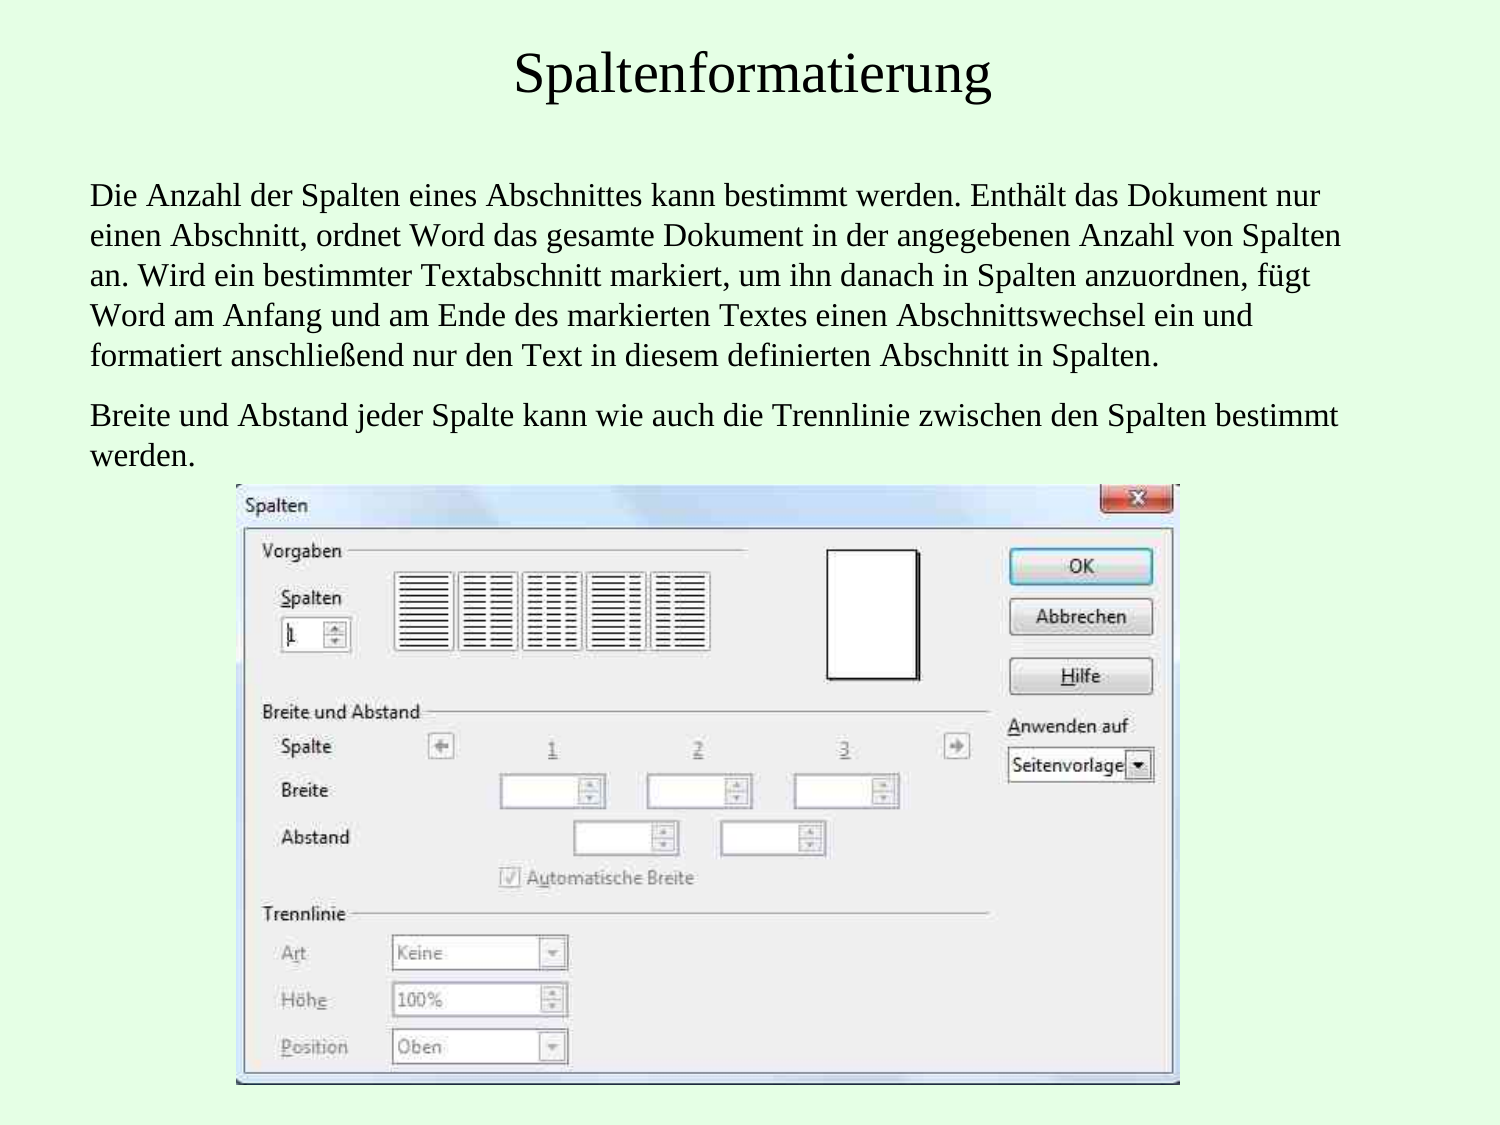

# Spaltenformatierung
Die Anzahl der Spalten eines Abschnittes kann bestimmt werden. Enthält das Dokument nur einen Abschnitt, ordnet Word das gesamte Dokument in der angegebenen Anzahl von Spalten an. Wird ein bestimmter Textabschnitt markiert, um ihn danach in Spalten anzuordnen, fügt Word am Anfang und am Ende des markierten Textes einen Abschnittswechsel ein und formatiert anschließend nur den Text in diesem definierten Abschnitt in Spalten.
Breite und Abstand jeder Spalte kann wie auch die Trennlinie zwischen den Spalten bestimmt werden.